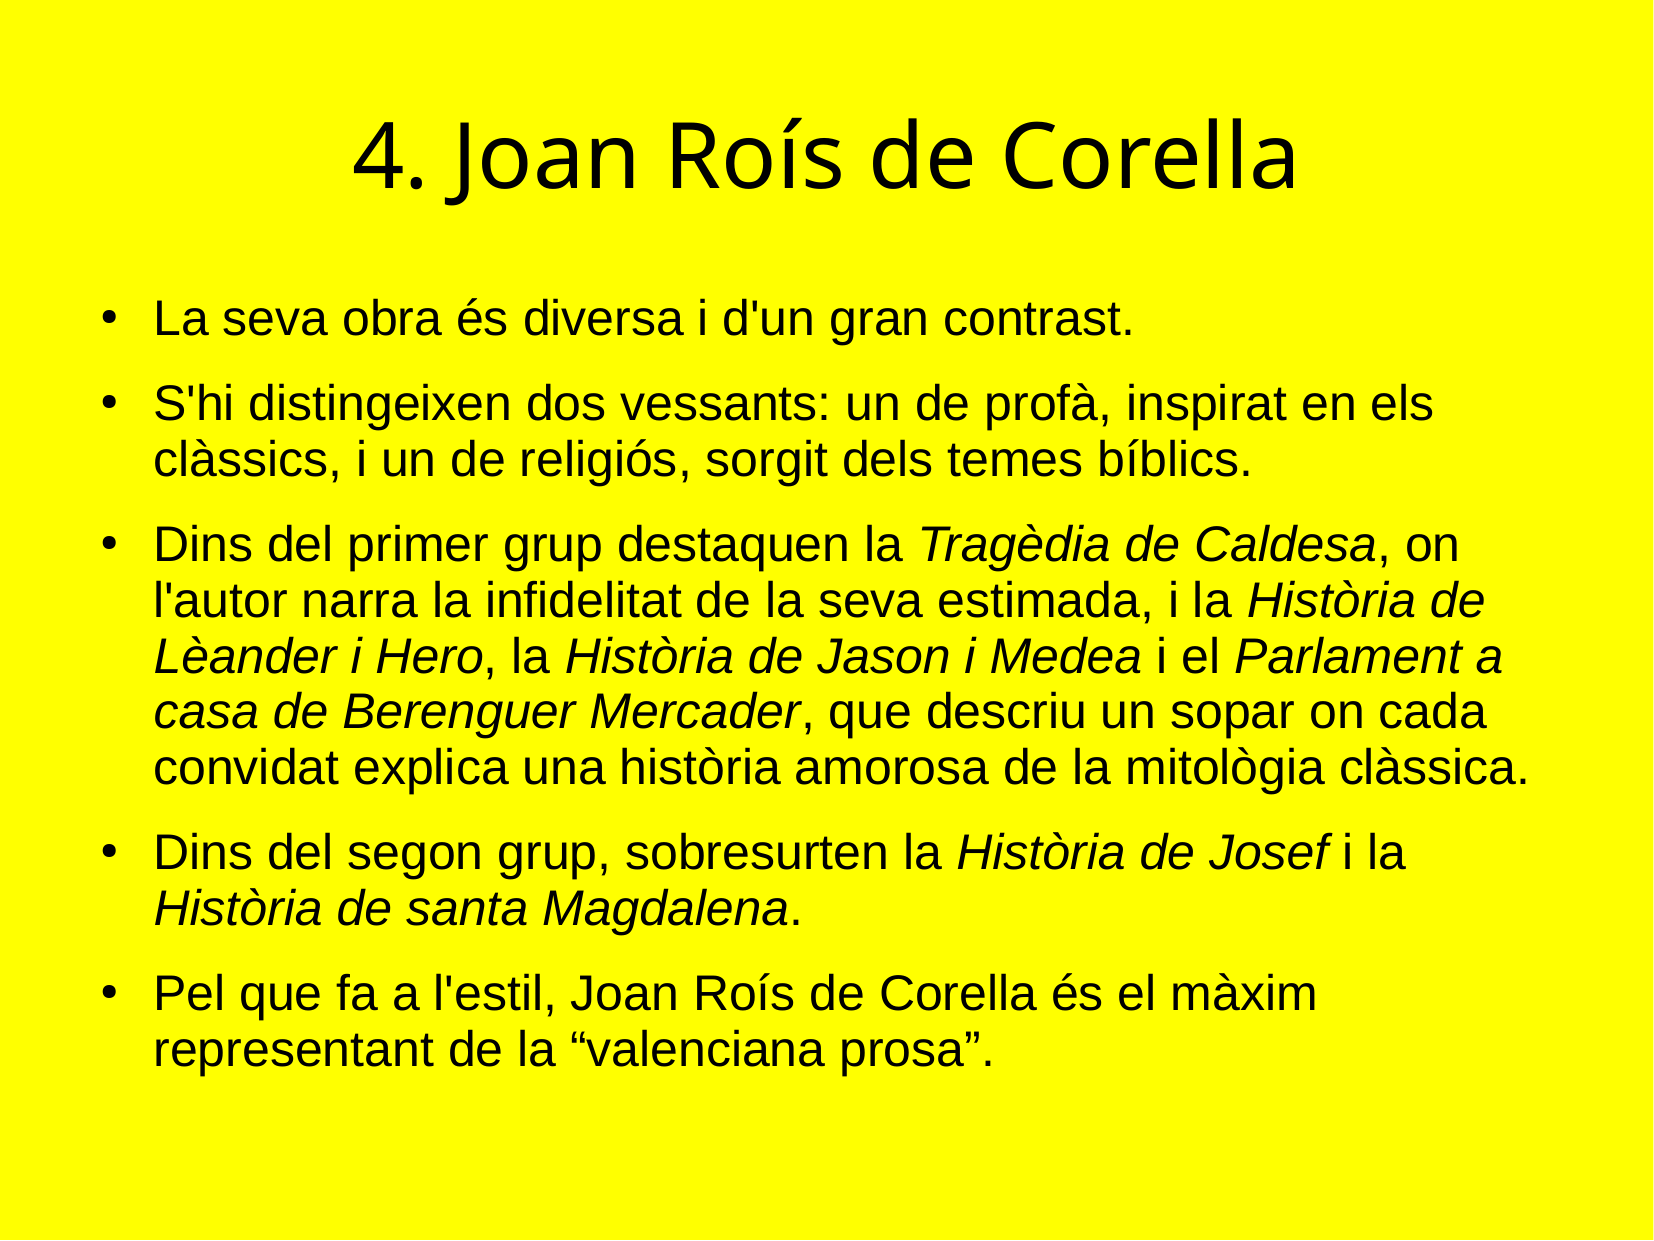

# 4. Joan Roís de Corella
La seva obra és diversa i d'un gran contrast.
S'hi distingeixen dos vessants: un de profà, inspirat en els clàssics, i un de religiós, sorgit dels temes bíblics.
Dins del primer grup destaquen la Tragèdia de Caldesa, on l'autor narra la infidelitat de la seva estimada, i la Història de Lèander i Hero, la Història de Jason i Medea i el Parlament a casa de Berenguer Mercader, que descriu un sopar on cada convidat explica una història amorosa de la mitològia clàssica.
Dins del segon grup, sobresurten la Història de Josef i la Història de santa Magdalena.
Pel que fa a l'estil, Joan Roís de Corella és el màxim representant de la “valenciana prosa”.